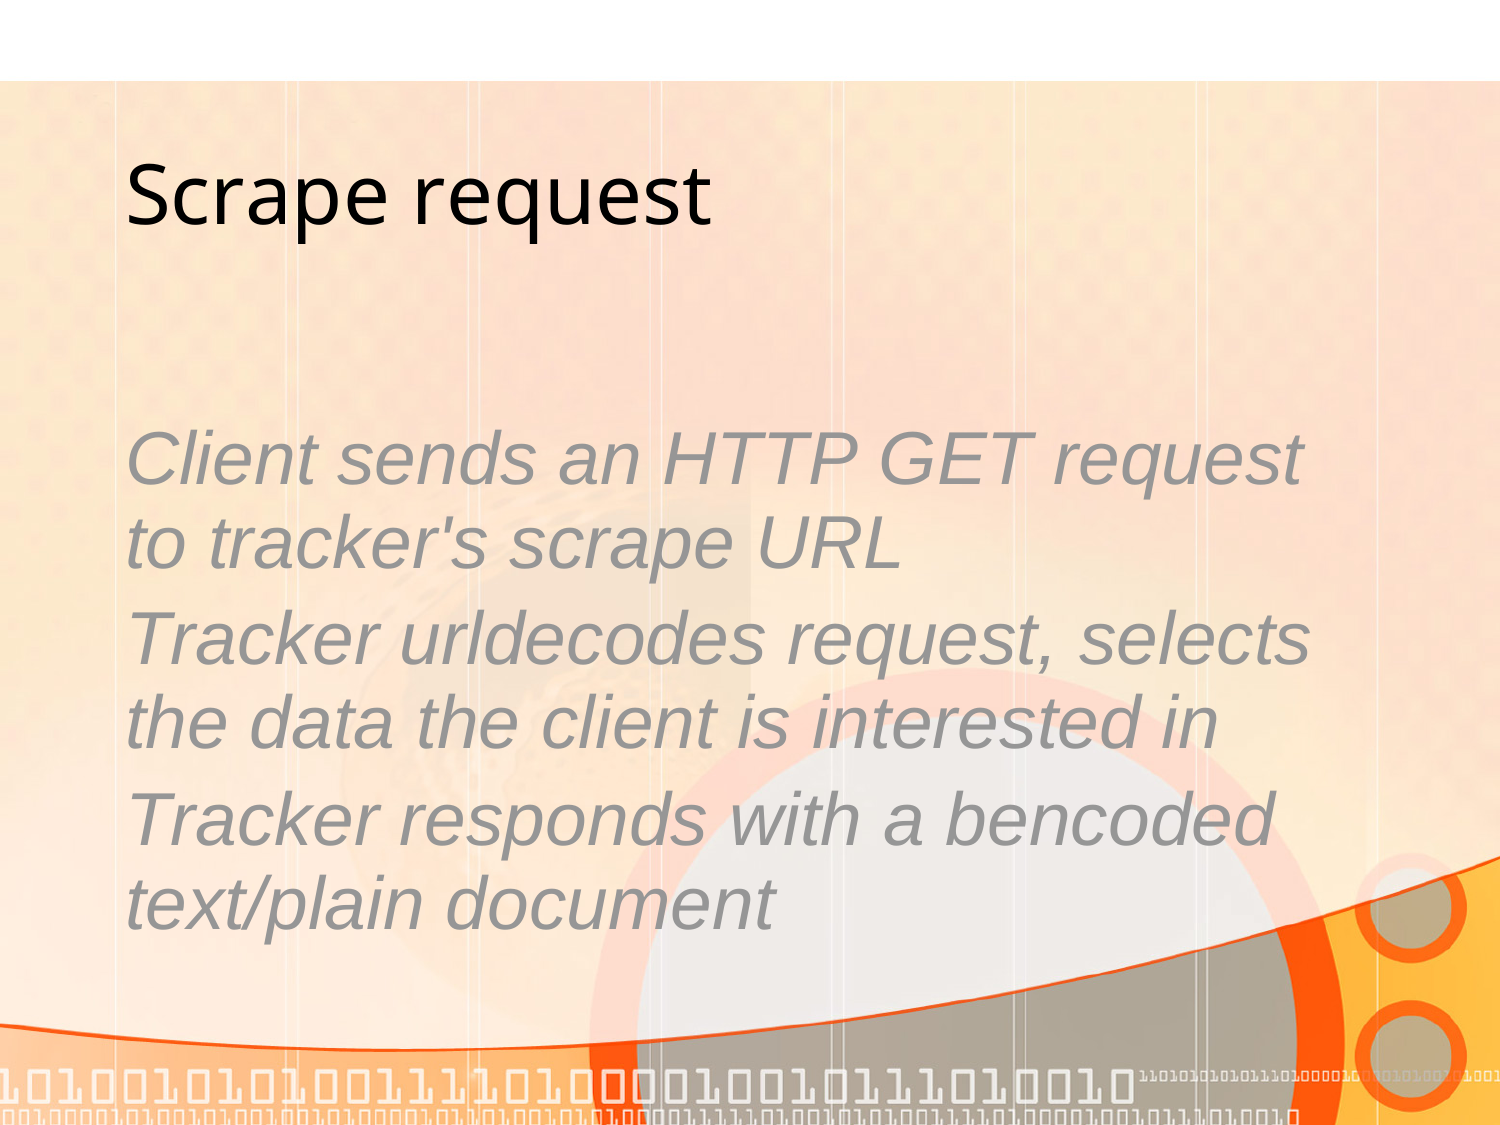

# Scrape request
Client sends an HTTP GET request to tracker's scrape URL
Tracker urldecodes request, selects the data the client is interested in
Tracker responds with a bencoded text/plain document